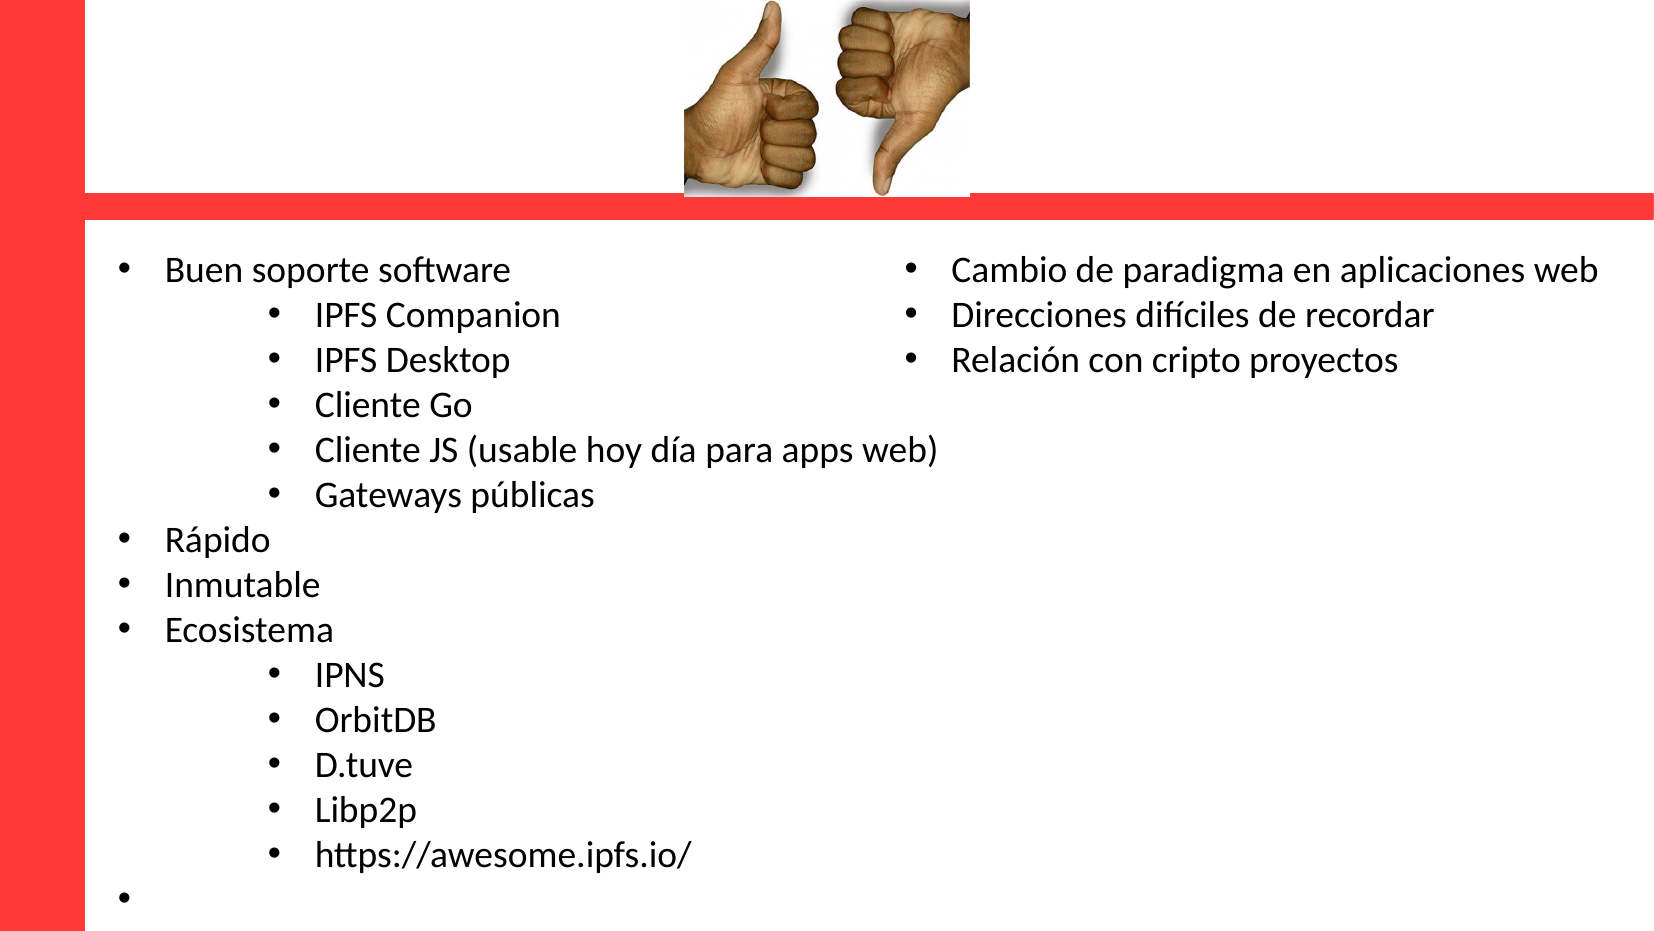

Buen soporte software
IPFS Companion
IPFS Desktop
Cliente Go
Cliente JS (usable hoy día para apps web)
Gateways públicas
Rápido
Inmutable
Ecosistema
IPNS
OrbitDB
D.tuve
Libp2p
https://awesome.ipfs.io/
Cambio de paradigma en aplicaciones web
Direcciones difíciles de recordar
Relación con cripto proyectos